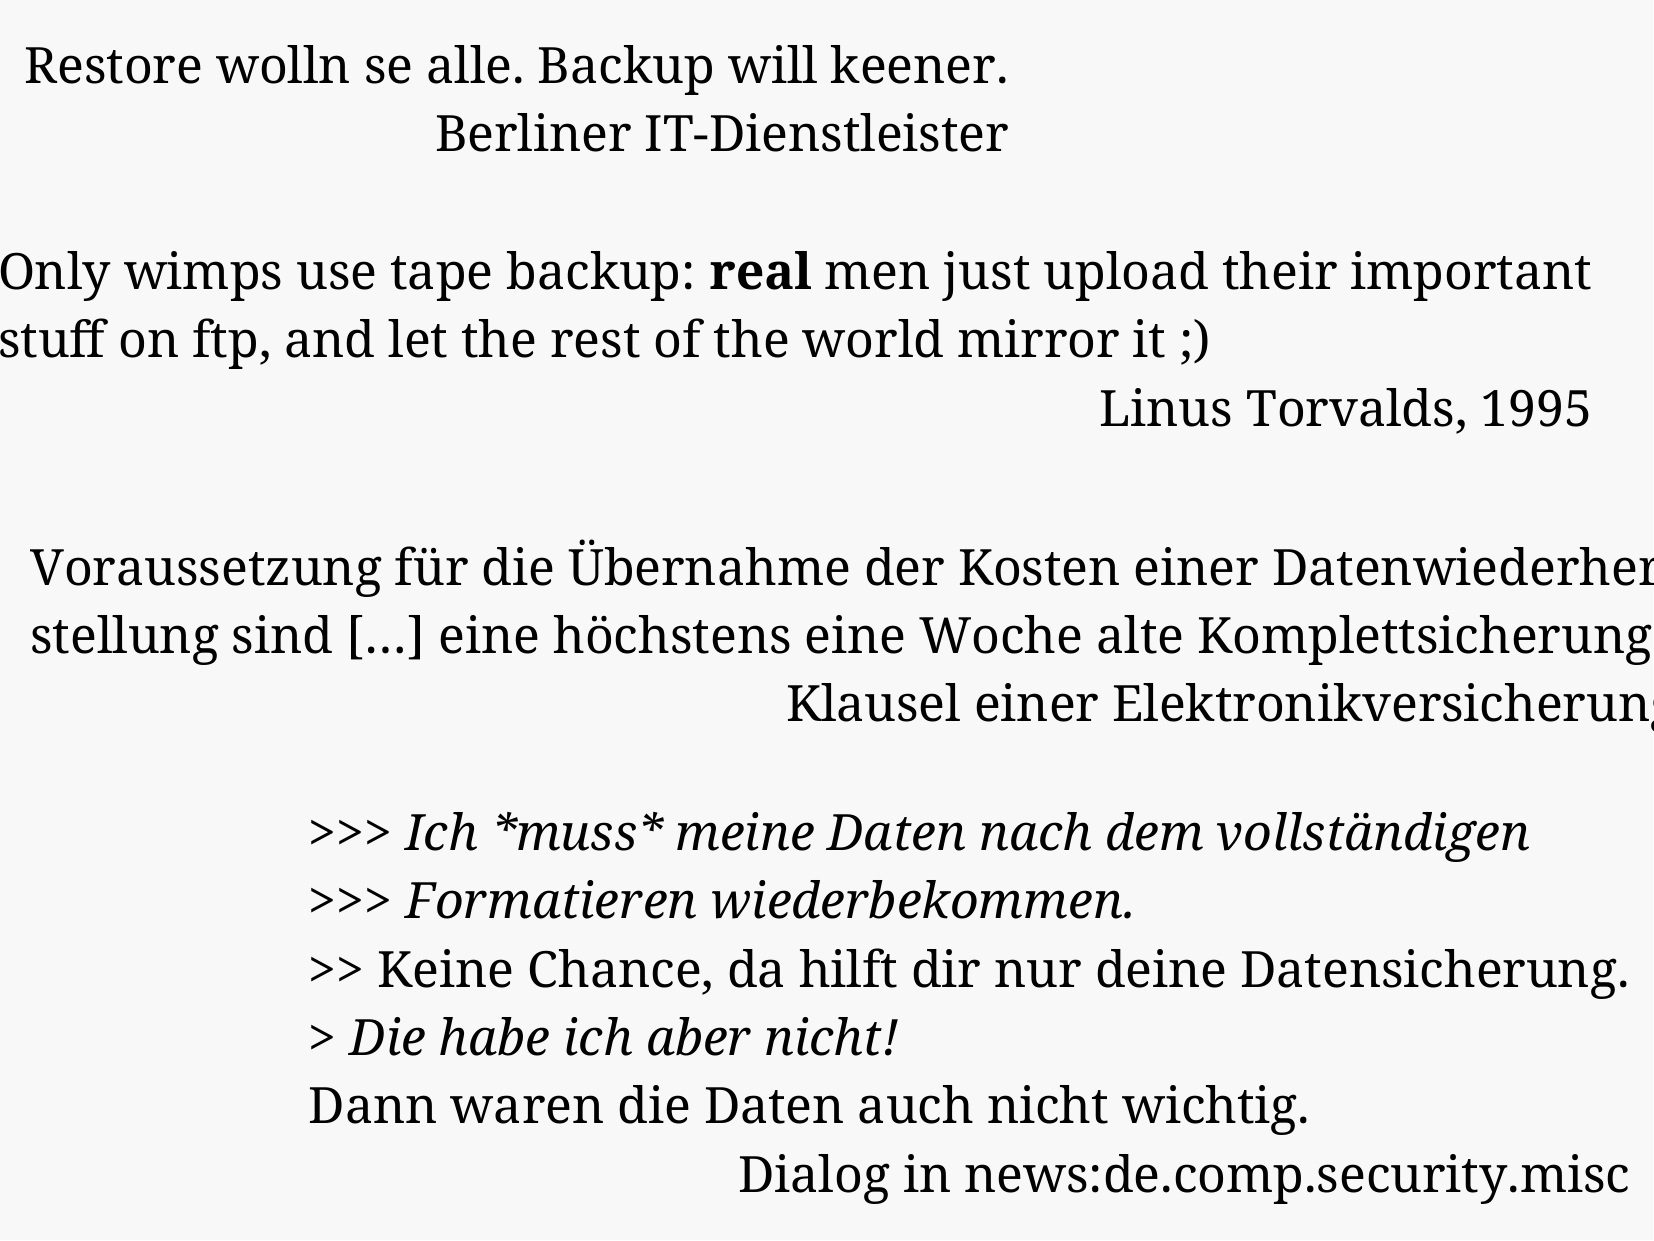

Restore wolln se alle. Backup will keener.
Berliner IT-Dienstleister
Only wimps use tape backup: real men just upload their important
stuff on ftp, and let the rest of the world mirror it ;)
Linus Torvalds, 1995
Voraussetzung für die Übernahme der Kosten einer Datenwiederher-
stellung sind […] eine höchstens eine Woche alte Komplettsicherung
Klausel einer Elektronikversicherung
>>> Ich *muss* meine Daten nach dem vollständigen
>>> Formatieren wiederbekommen.
>> Keine Chance, da hilft dir nur deine Datensicherung.
> Die habe ich aber nicht!
Dann waren die Daten auch nicht wichtig.
Dialog in news:de.comp.security.misc